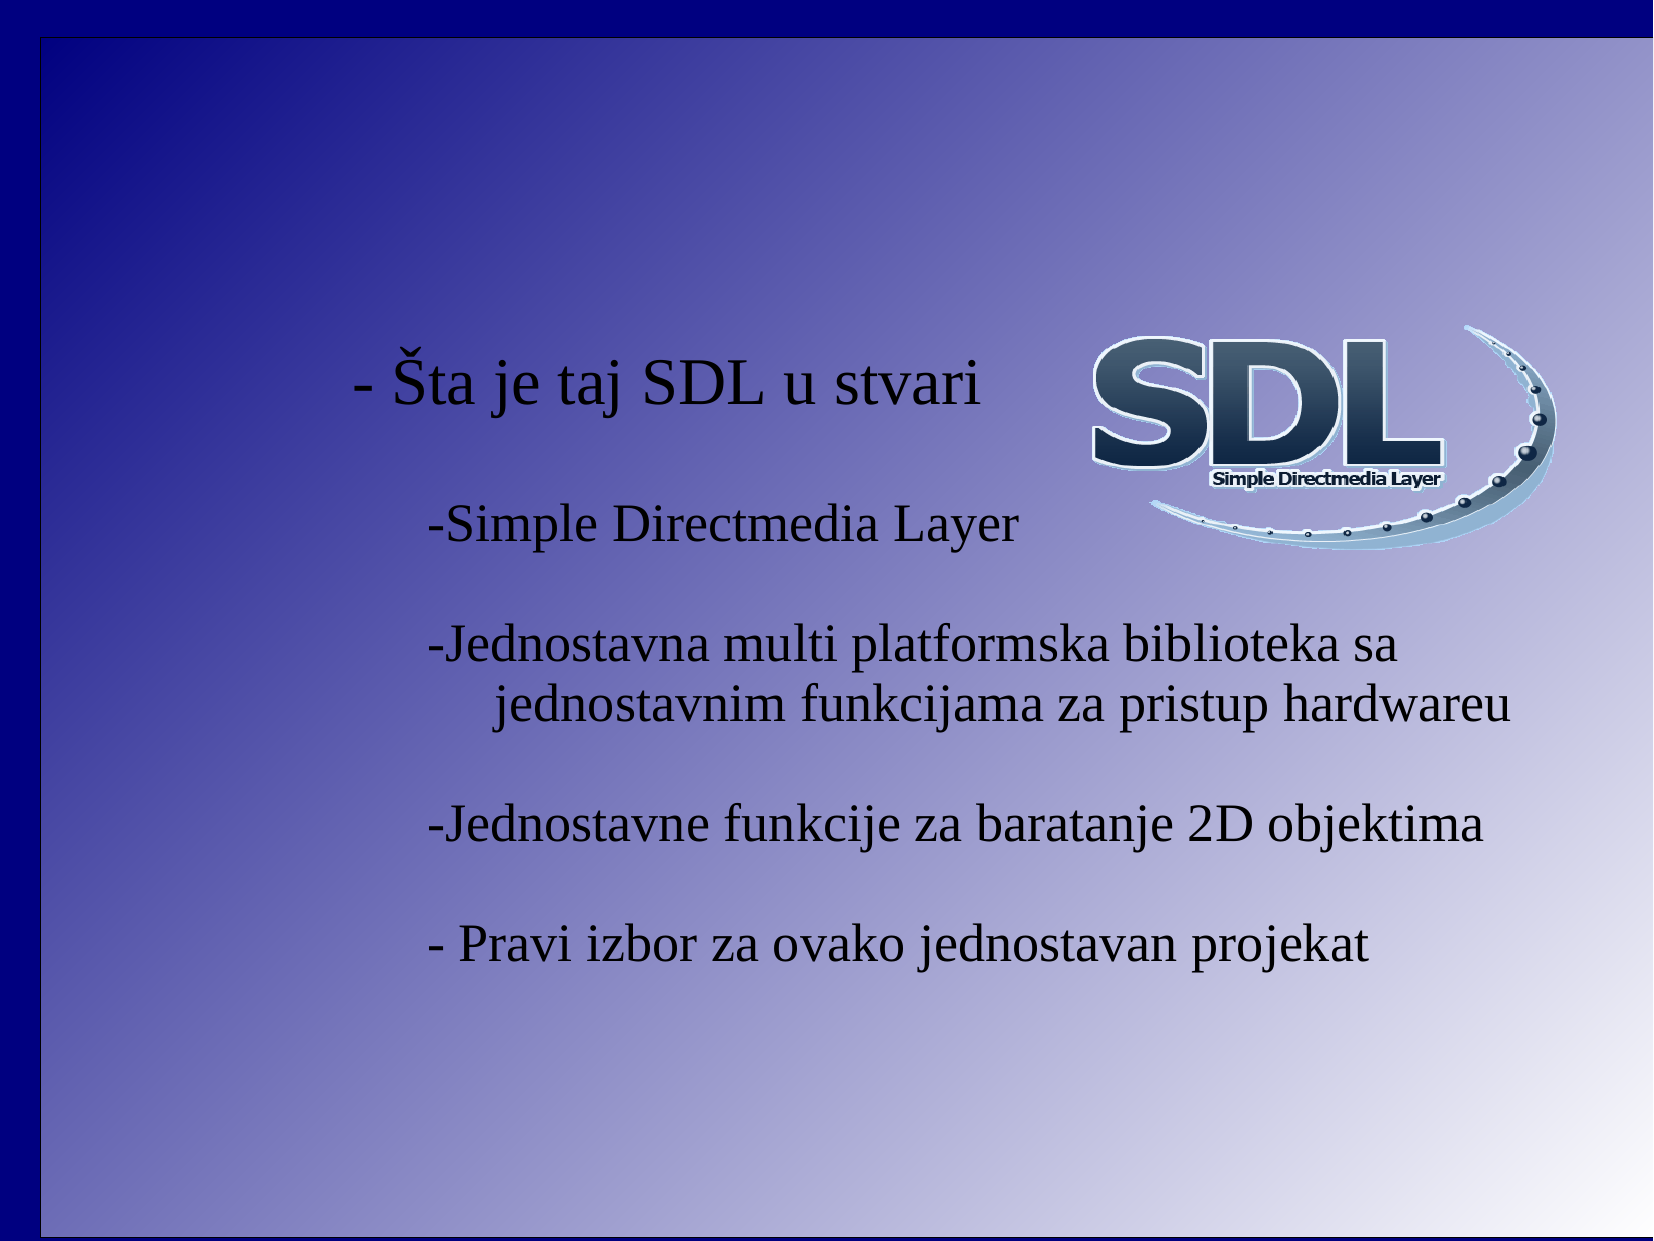

- Šta je taj SDL u stvari
	-Simple Directmedia Layer
	-Jednostavna multi platformska biblioteka sa 			 jednostavnim funkcijama za pristup hardwareu
	-Jednostavne funkcije za baratanje 2D objektima
	- Pravi izbor za ovako jednostavan projekat
Beograd 2006.
3